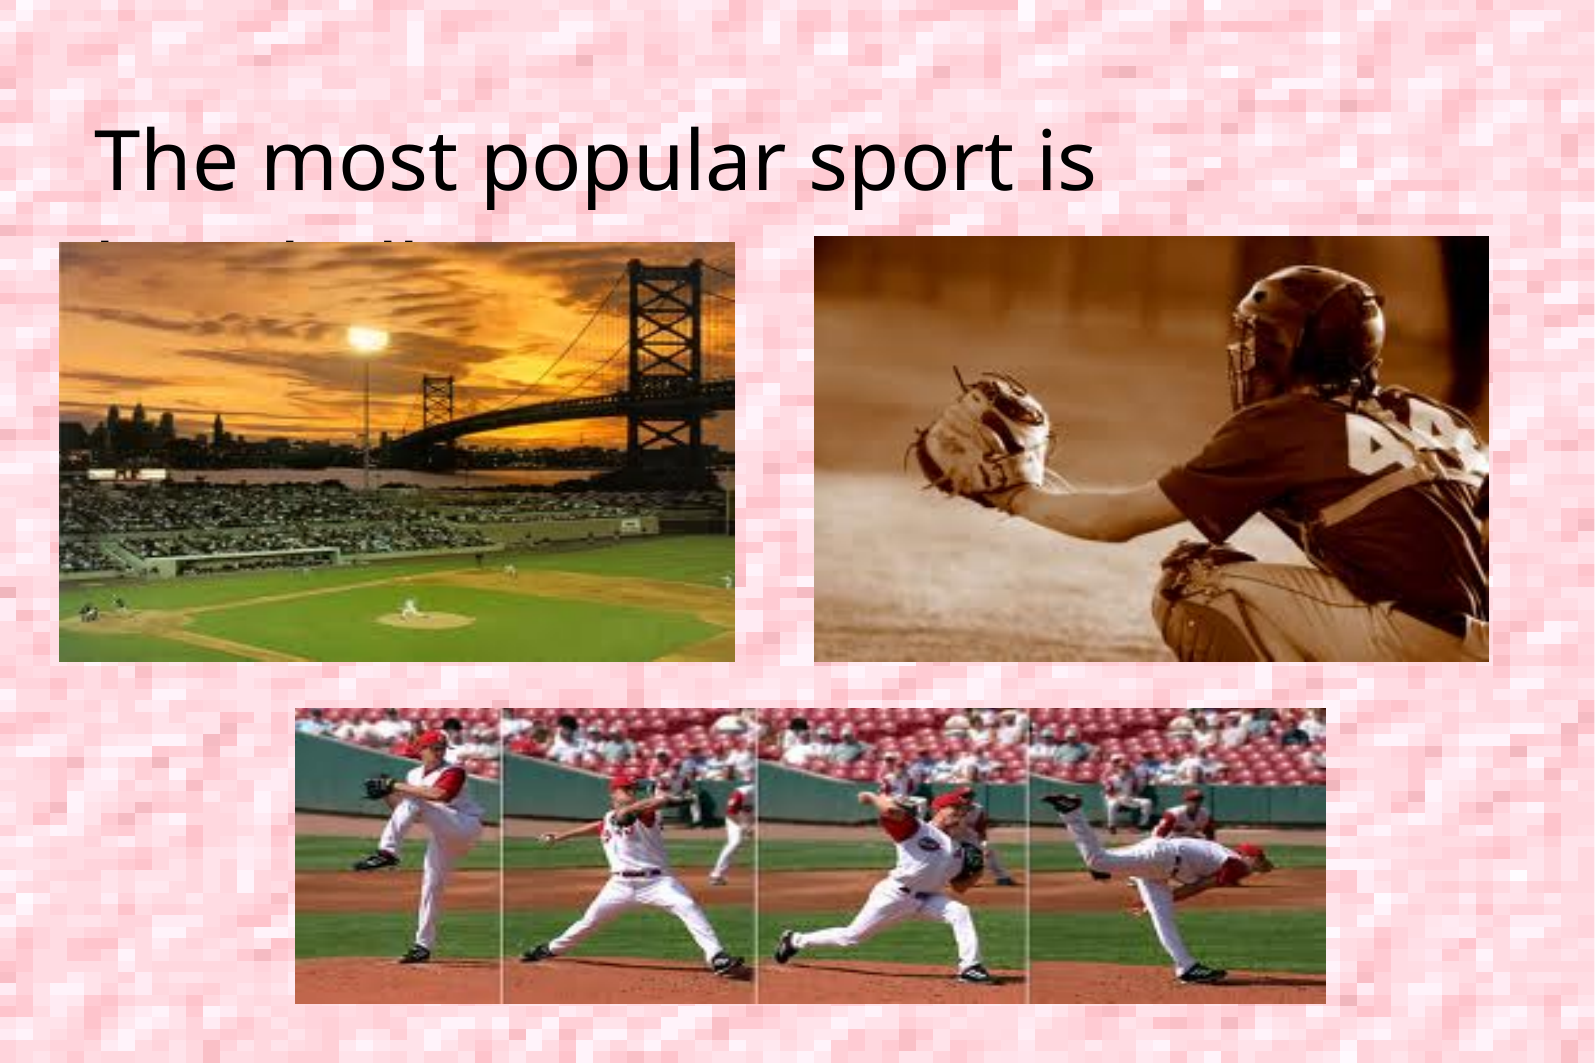

#
The most popular sport is baseball.